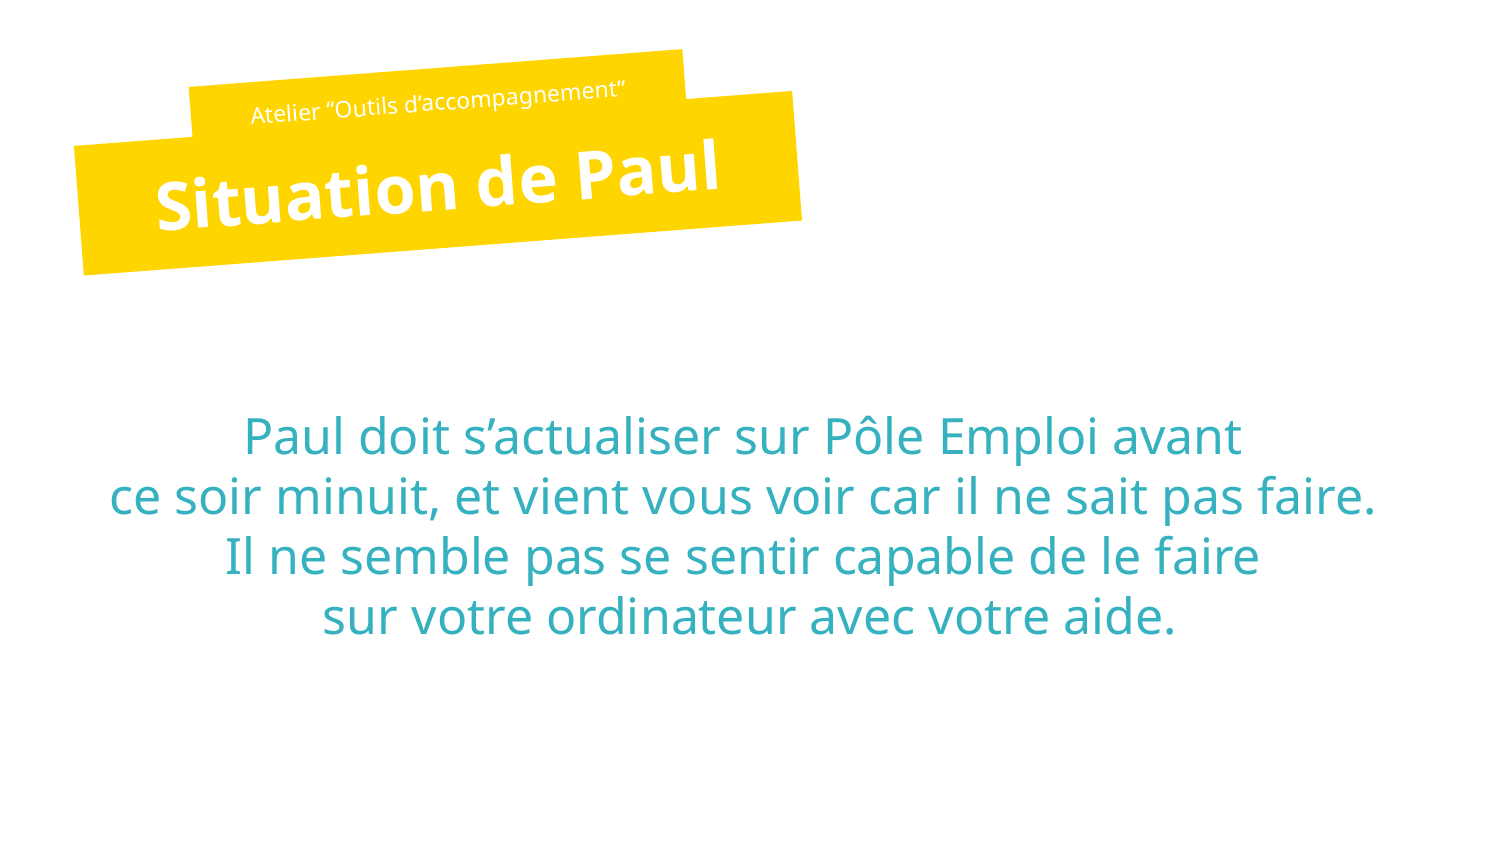

Atelier “Outils d’accompagnement”
Situation de Paul
Paul doit s’actualiser sur Pôle Emploi avant
ce soir minuit, et vient vous voir car il ne sait pas faire.
Il ne semble pas se sentir capable de le faire
sur votre ordinateur avec votre aide.